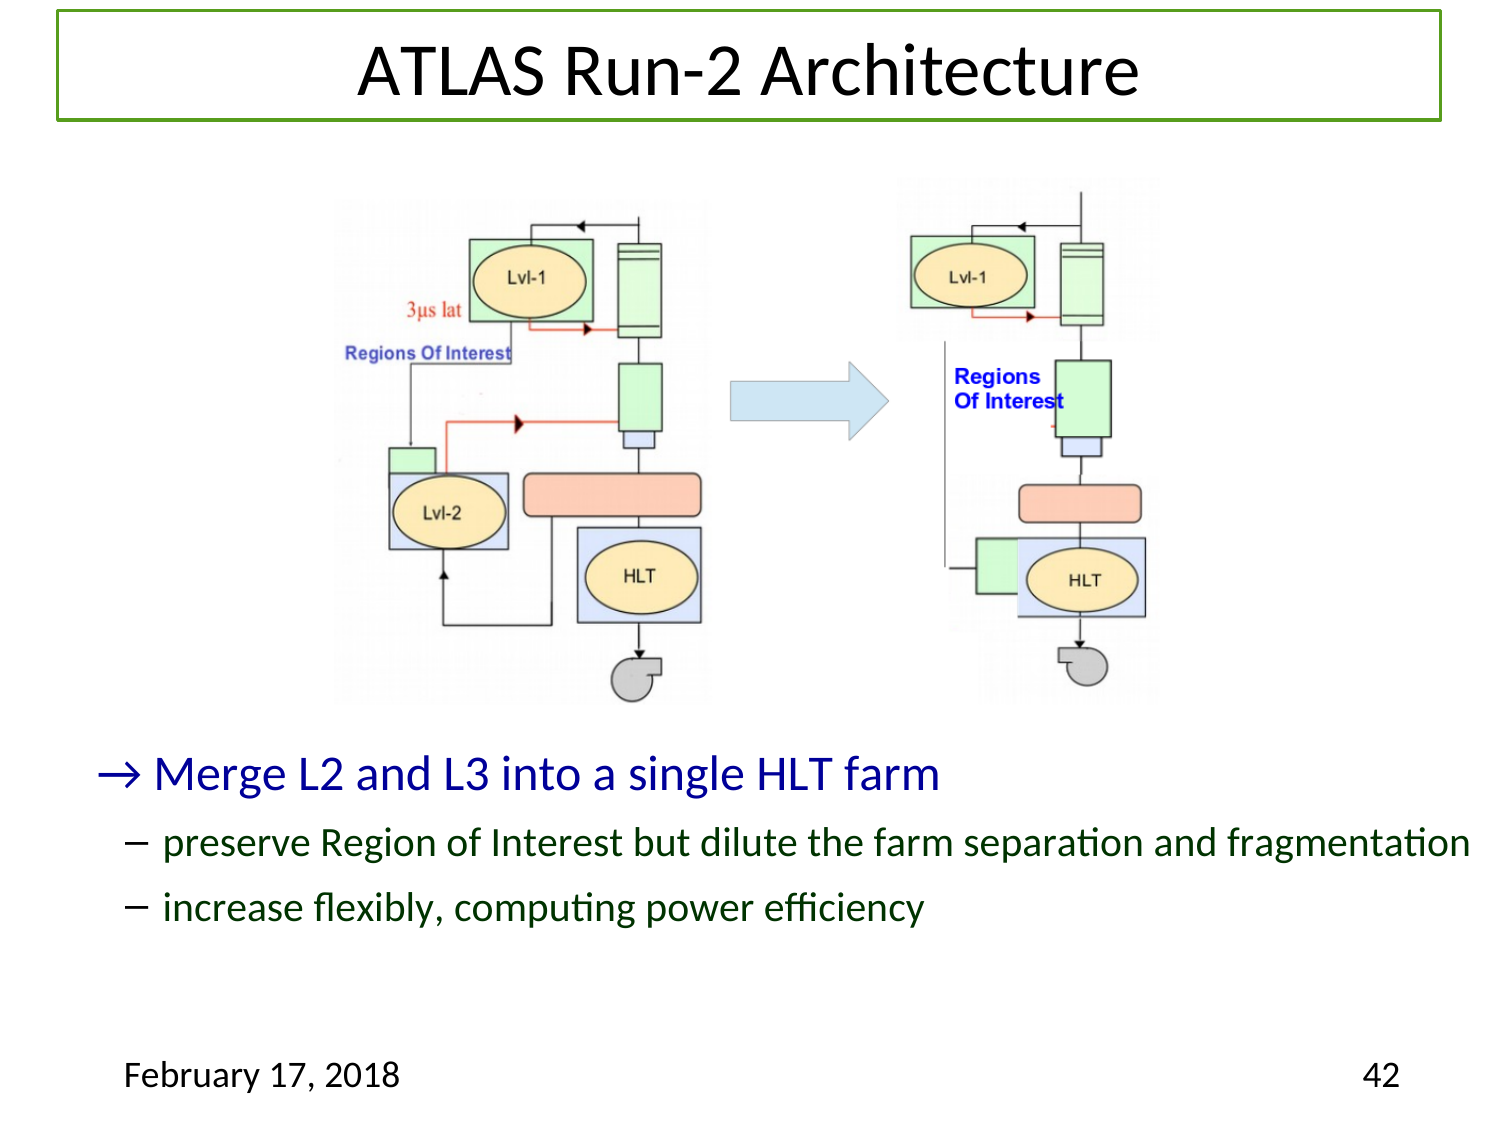

ATLAS Run-2 Architecture
# → Merge L2 and L3 into a single HLT farm
preserve Region of Interest but dilute the farm separation and fragmentation
increase flexibly, computing power efficiency
17 February 2018
42